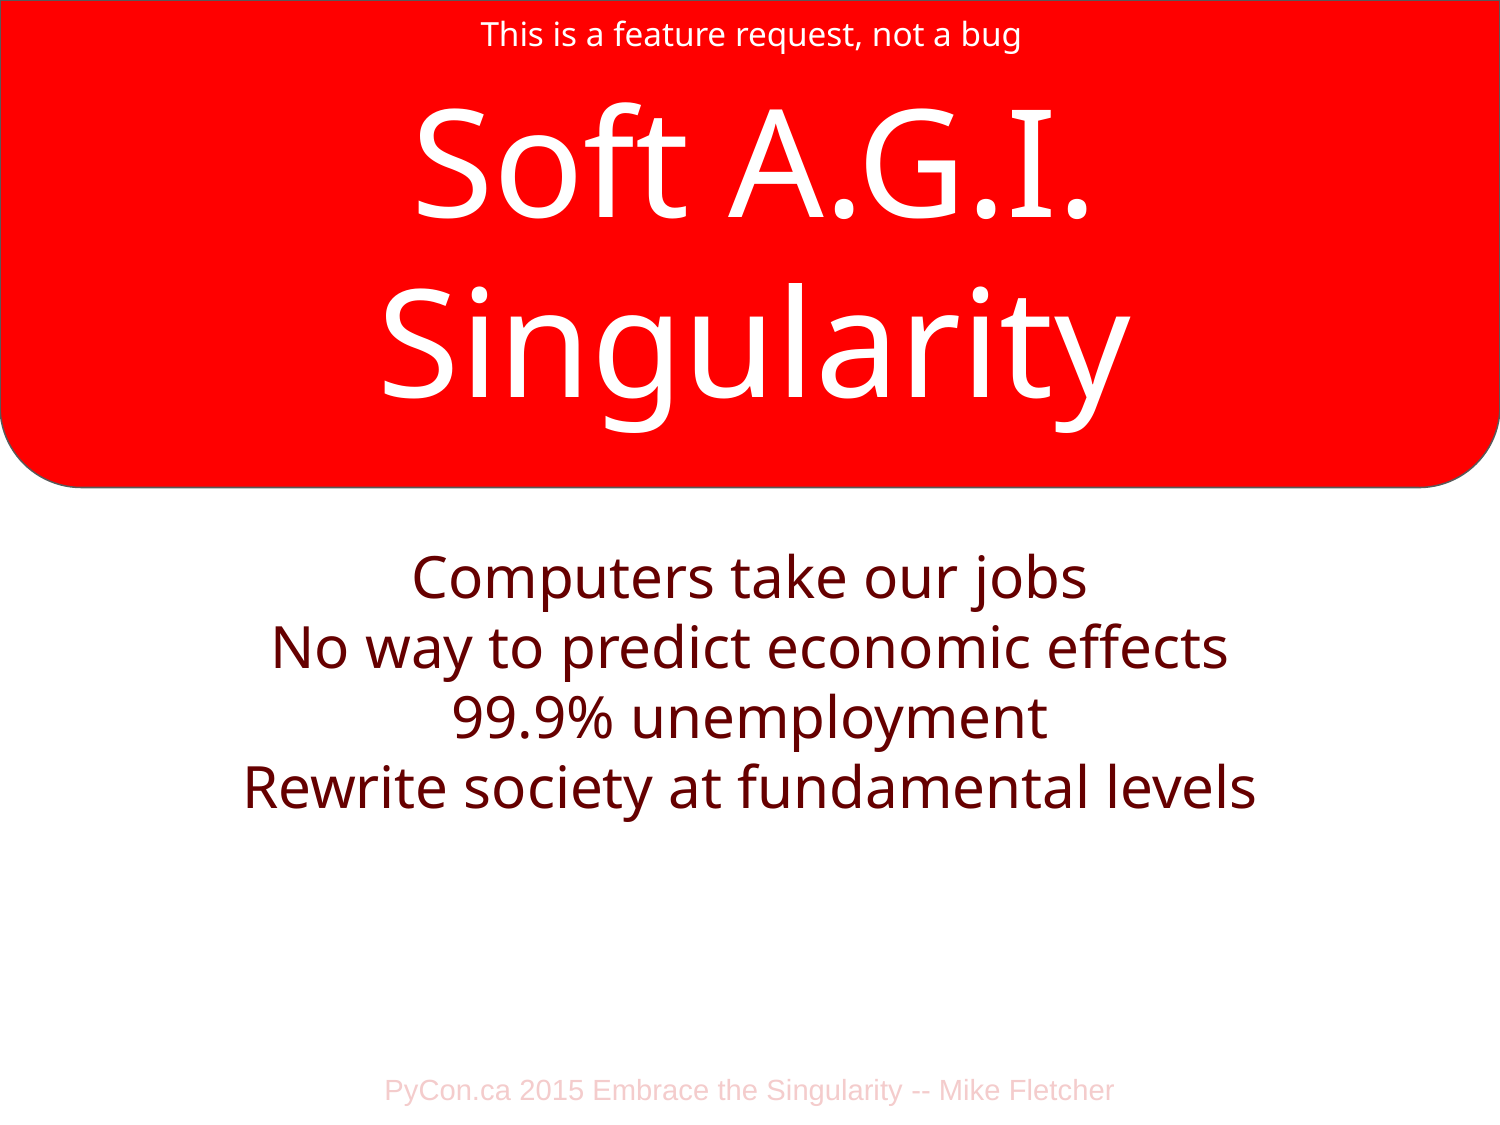

This is a feature request, not a bug
# Soft A.G.I. Singularity
Computers take our jobs
No way to predict economic effects
99.9% unemployment
Rewrite society at fundamental levels